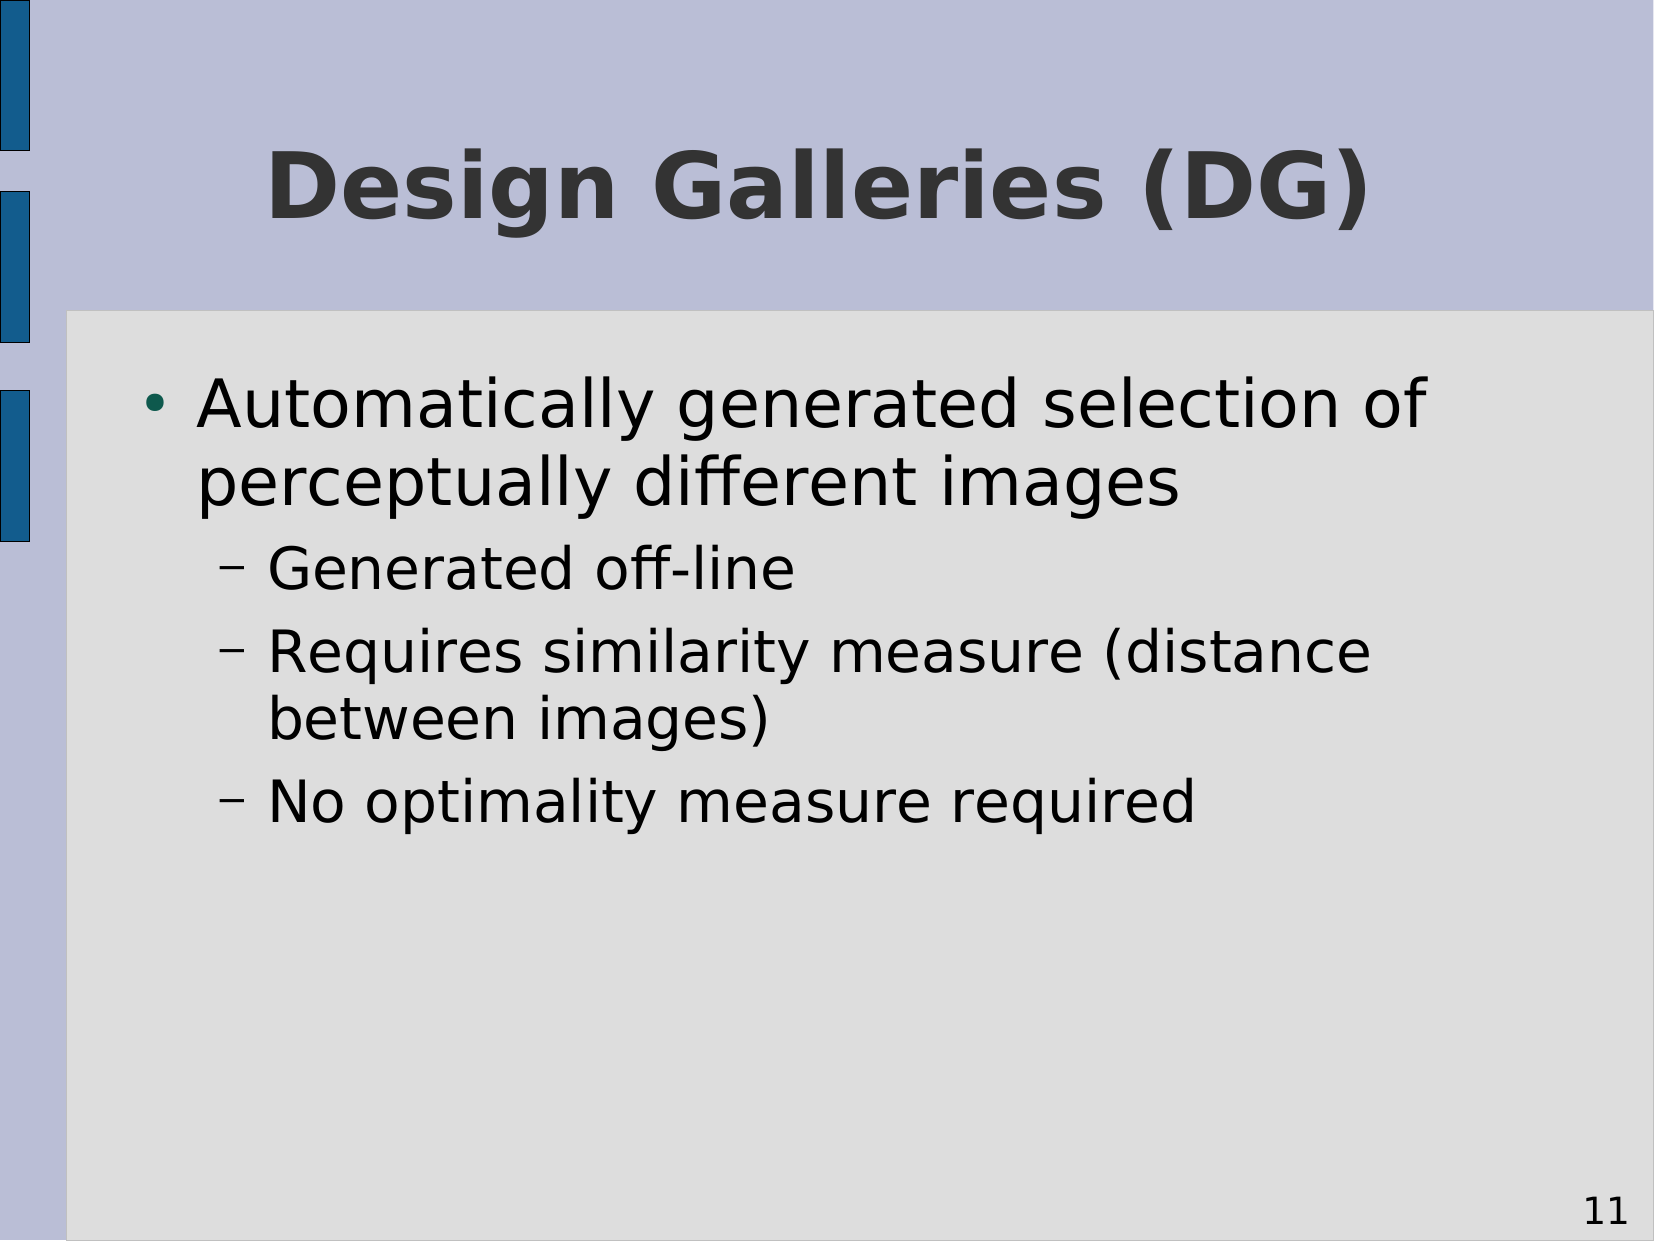

# Design Galleries (DG)
Automatically generated selection of perceptually different images
Generated off-line
Requires similarity measure (distance between images)
No optimality measure required